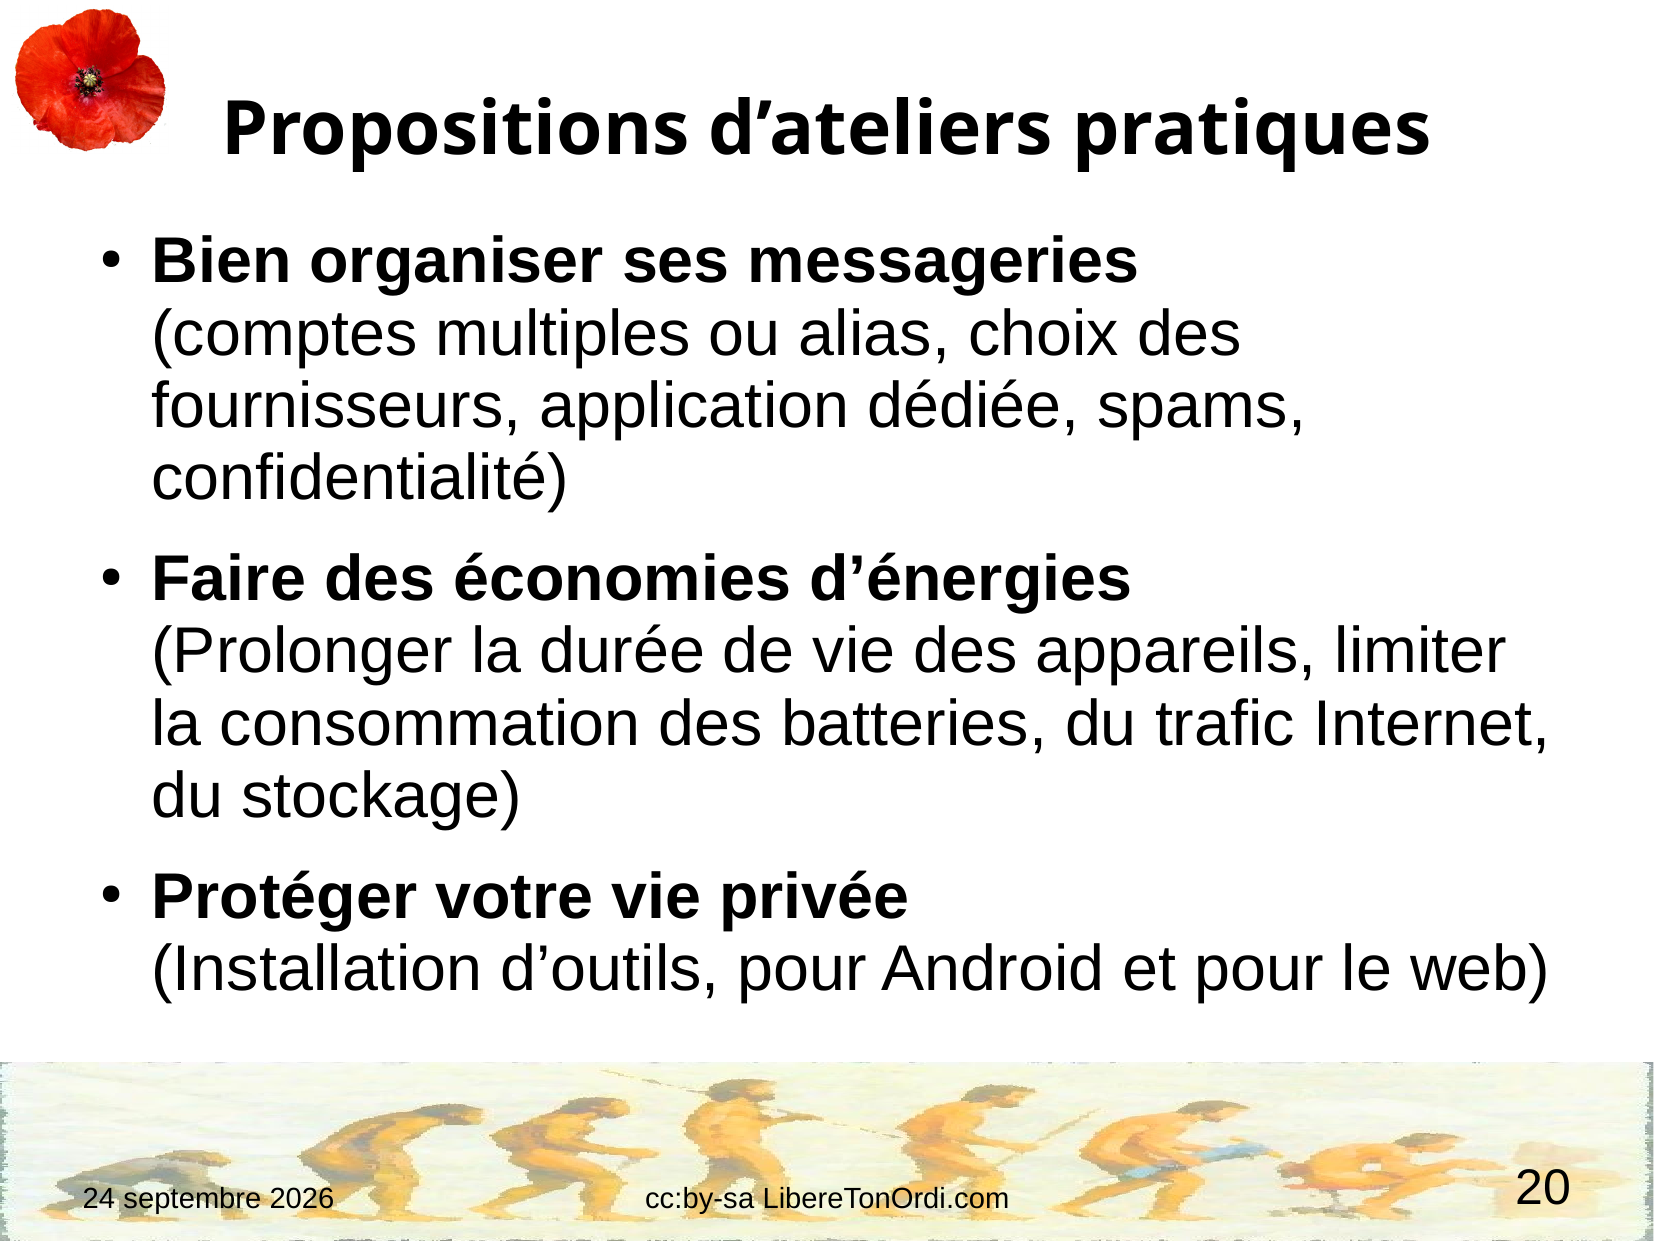

# Propositions d’ateliers pratiques
Bien organiser ses messageries
(comptes multiples ou alias, choix des fournisseurs, application dédiée, spams, confidentialité)
Faire des économies d’énergies
(Prolonger la durée de vie des appareils, limiter la consommation des batteries, du trafic Internet, du stockage)
Protéger votre vie privée
(Installation d’outils, pour Android et pour le web)
cc:by-sa LibereTonOrdi.com
20